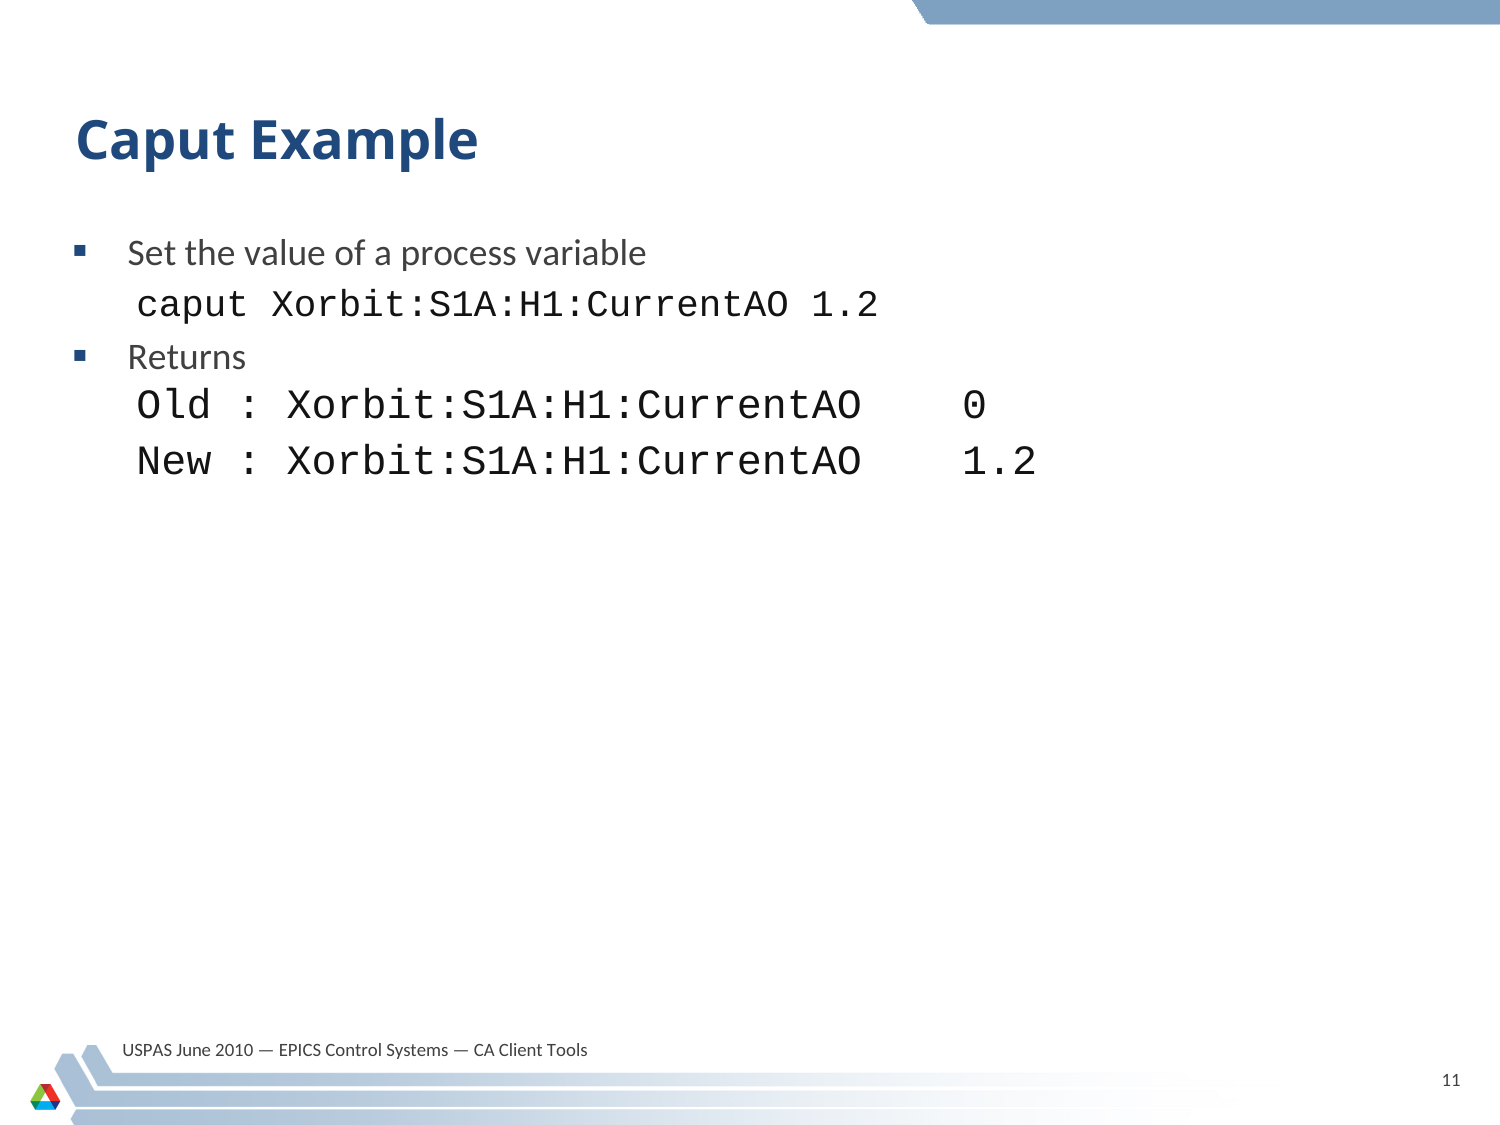

# Caput Example
Set the value of a process variable
caput Xorbit:S1A:H1:CurrentAO 1.2
Returns
Old : Xorbit:S1A:H1:CurrentAO 0
New : Xorbit:S1A:H1:CurrentAO 1.2
USPAS June 2010 — EPICS Control Systems — CA Client Tools
11